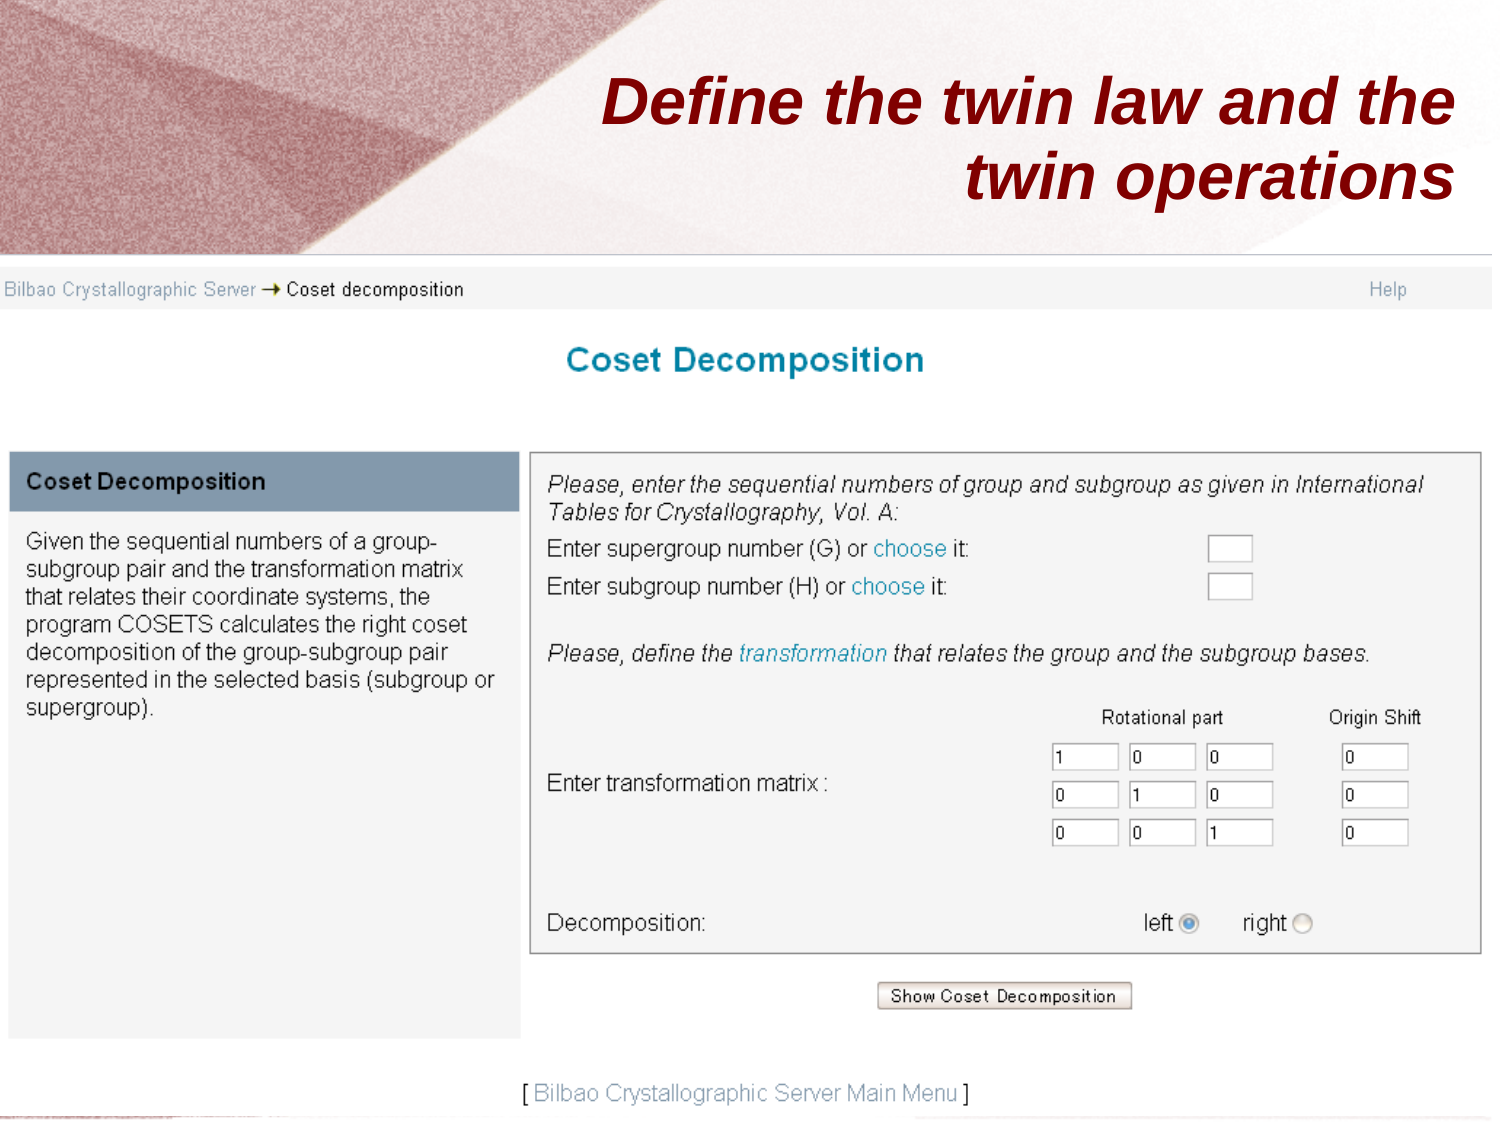

# Define the twin law and the twin operations